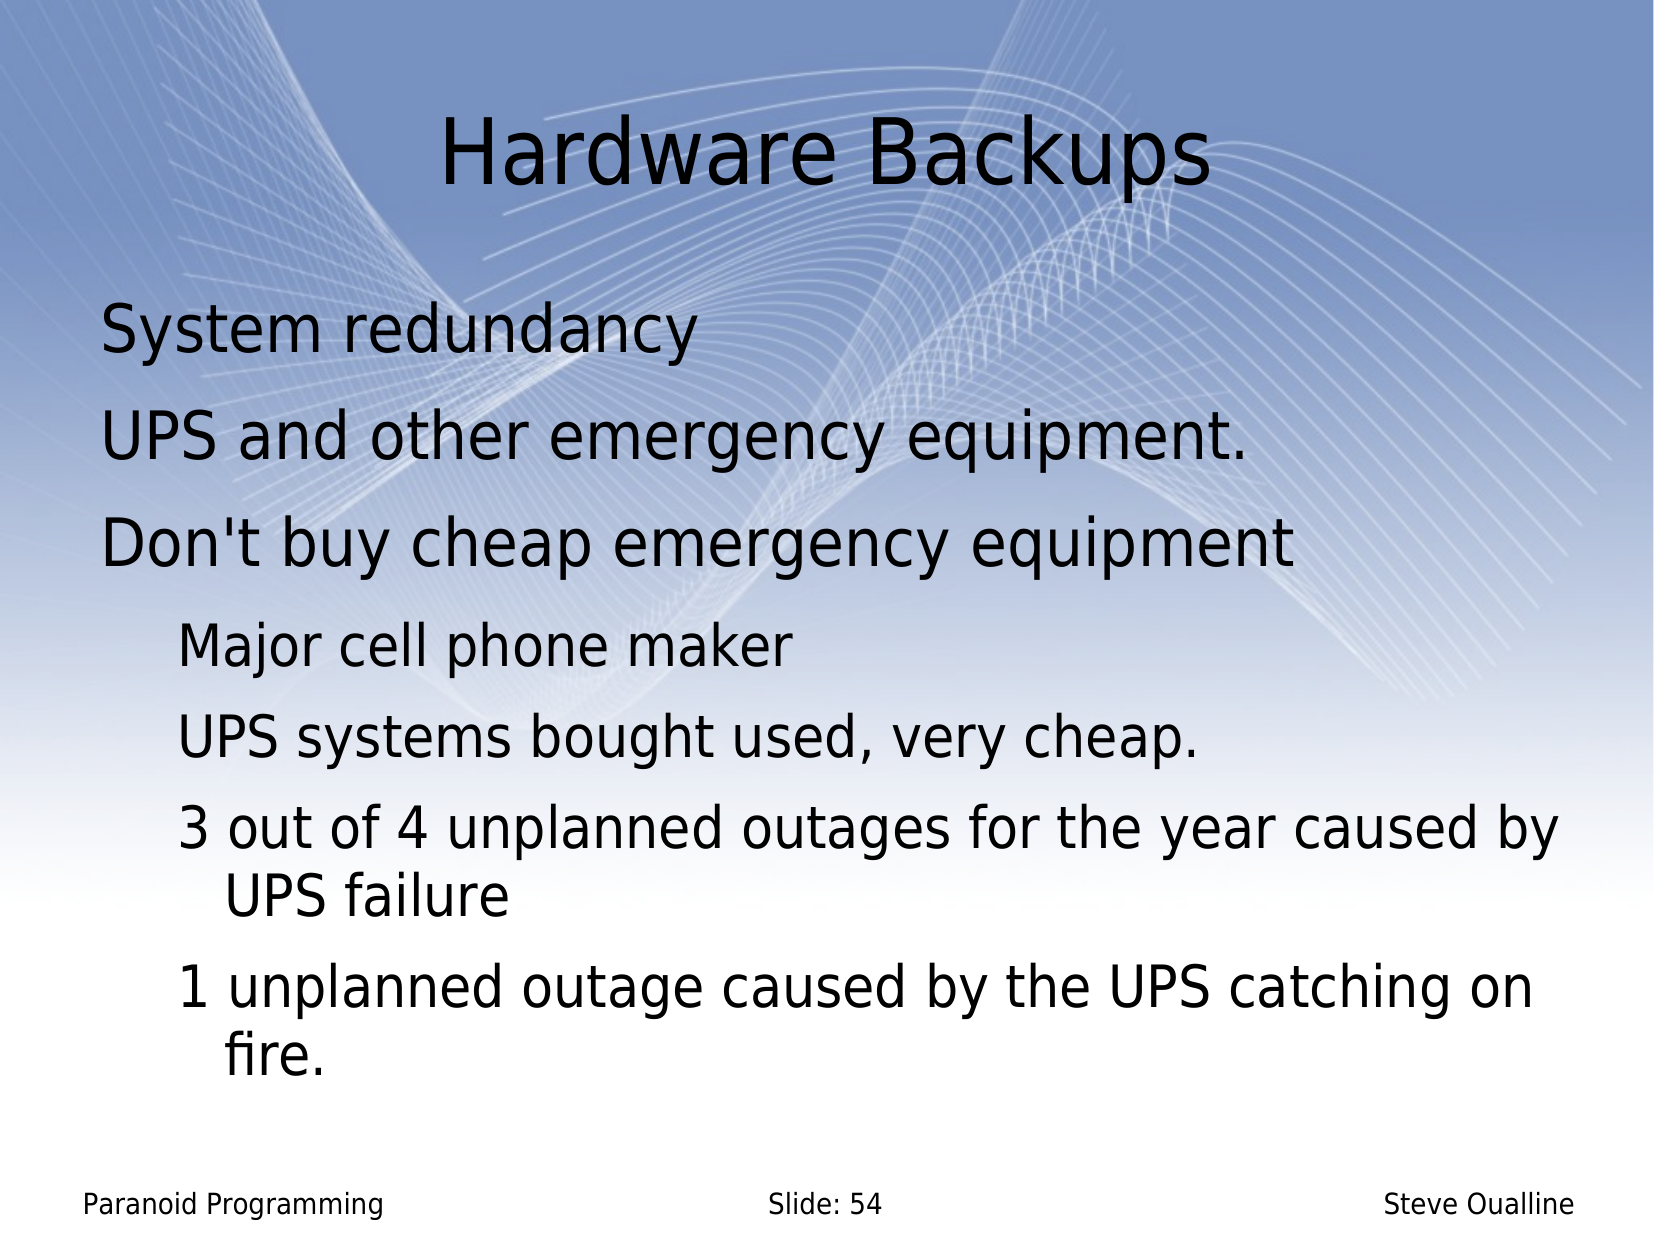

# Hardware Backups
System redundancy
UPS and other emergency equipment.
Don't buy cheap emergency equipment
Major cell phone maker
UPS systems bought used, very cheap.
3 out of 4 unplanned outages for the year caused by UPS failure
1 unplanned outage caused by the UPS catching on fire.
Paranoid Programming
Steve Oualline
54